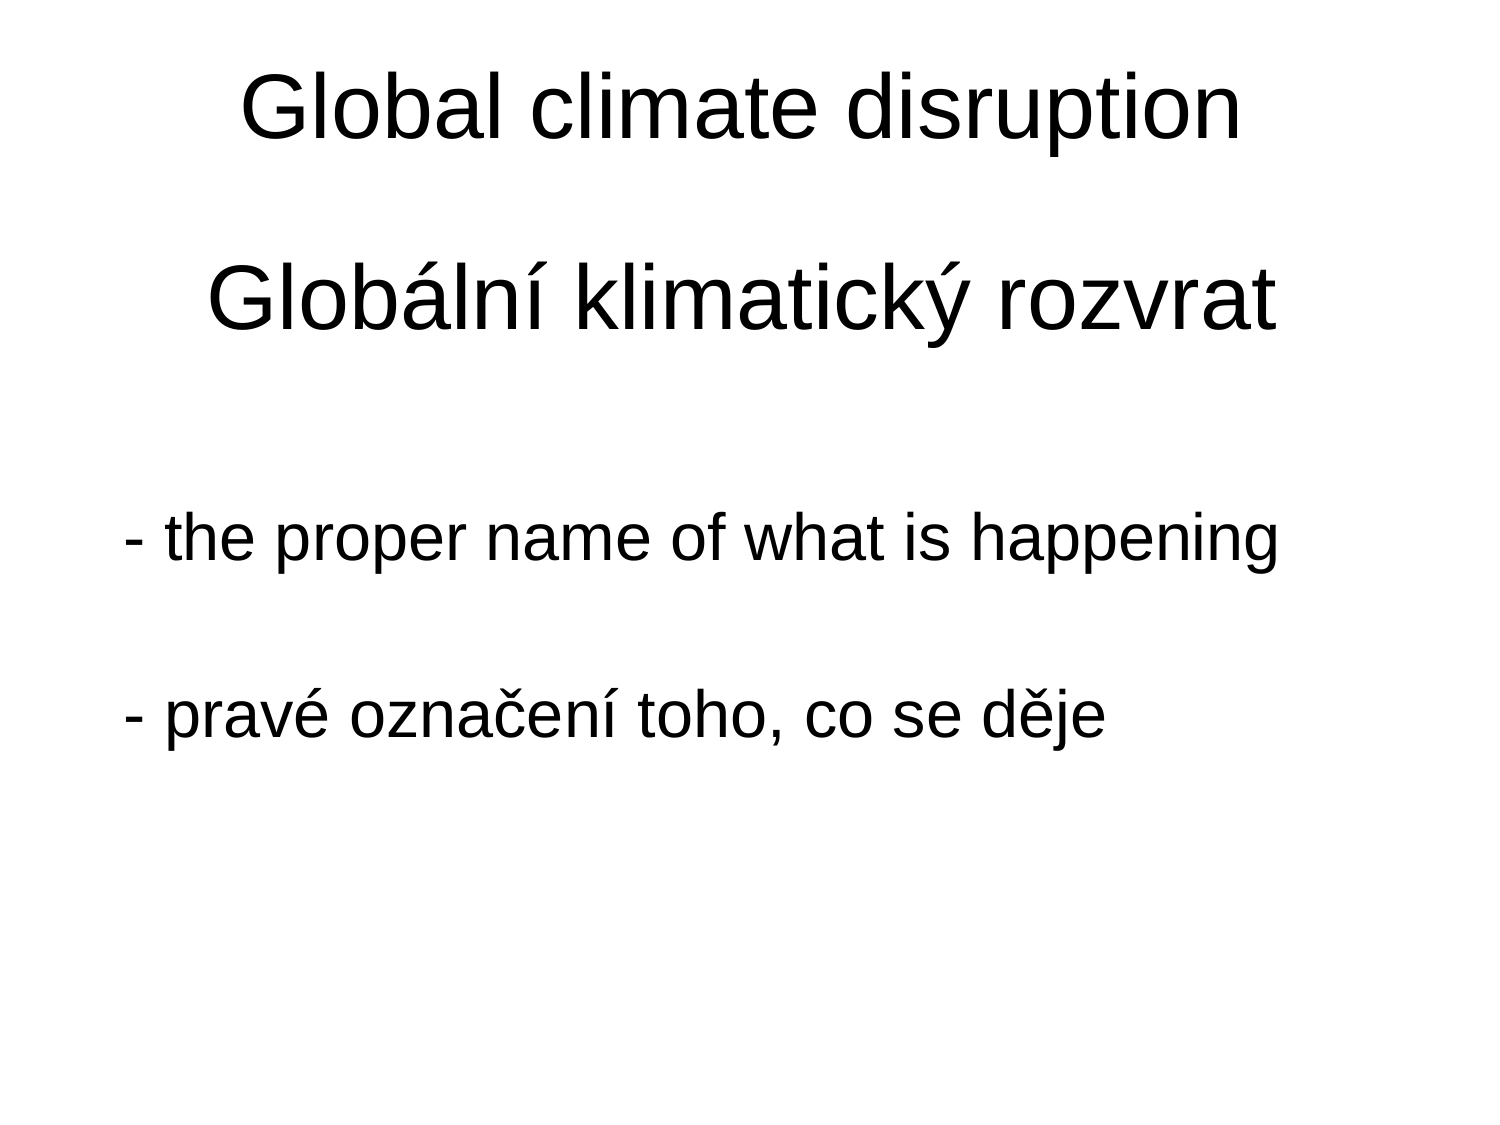

# Global climate disruption Globální klimatický rozvrat
- the proper name of what is happening
- pravé označení toho, co se děje